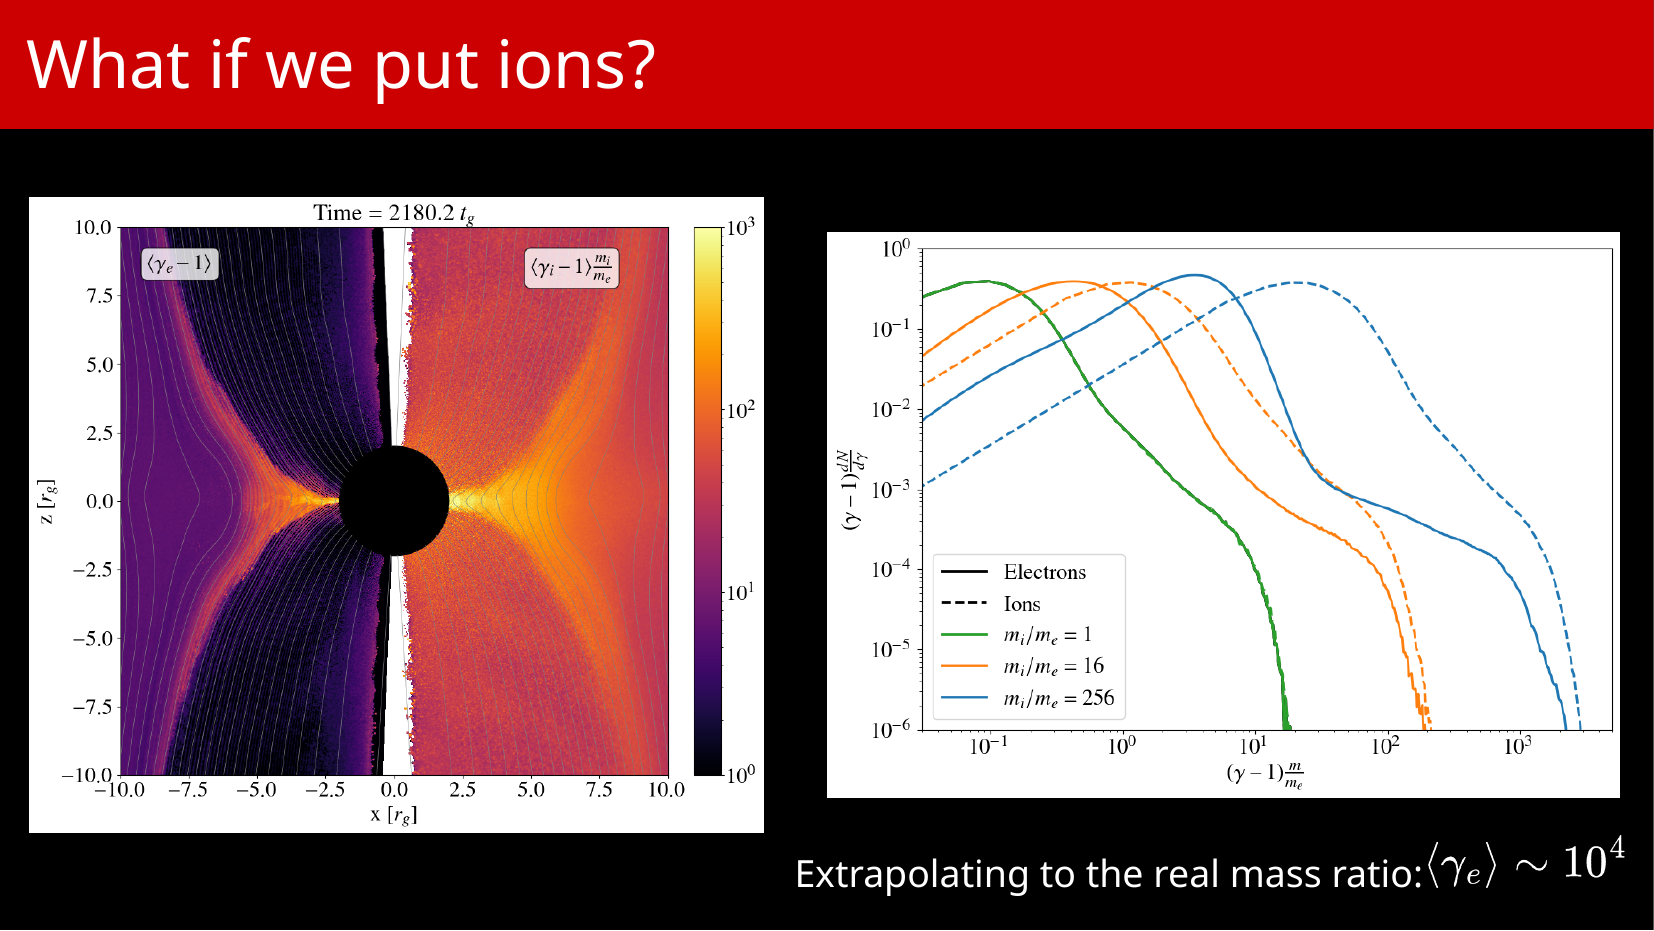

# What if we put ions?
Extrapolating to the real mass ratio: